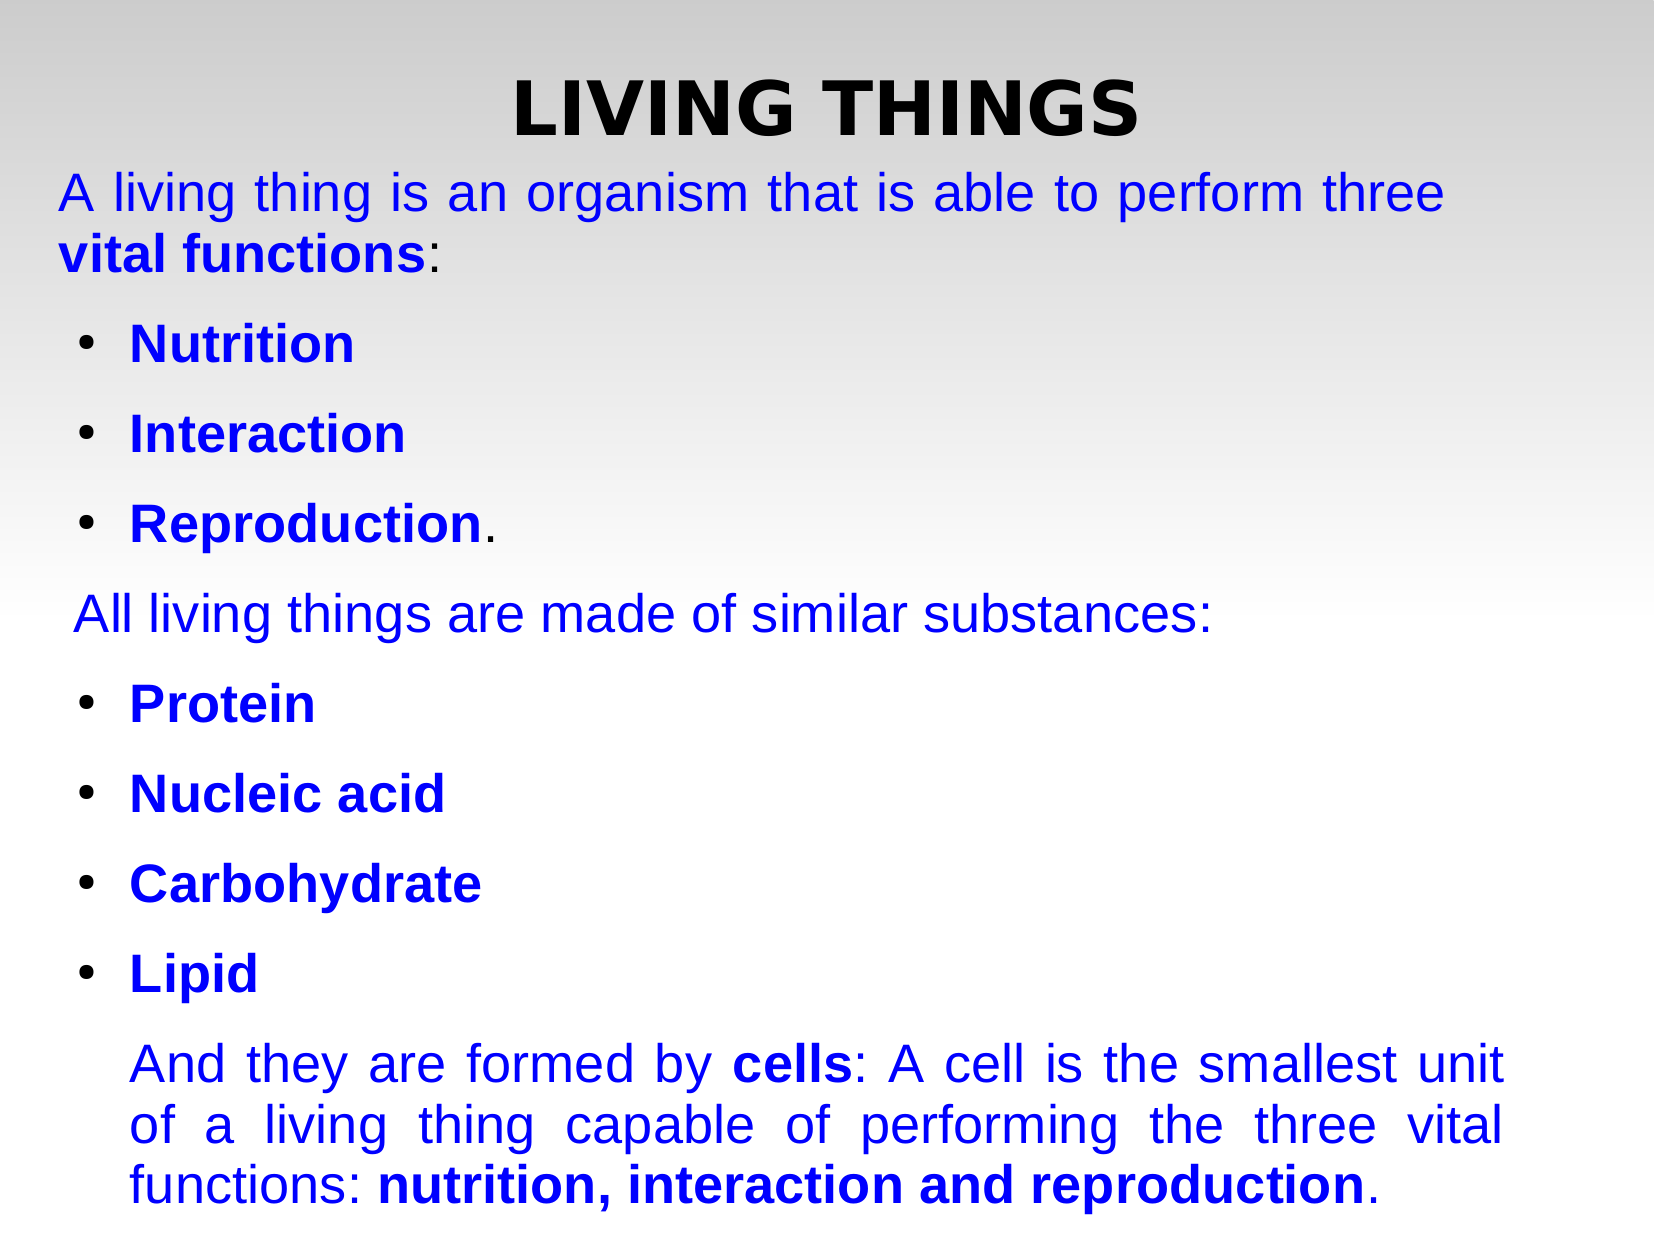

# LIVING THINGS
A living thing is an organism that is able to perform three 	vital functions:
Nutrition
Interaction
Reproduction.
 All living things are made of similar substances:
Protein
Nucleic acid
Carbohydrate
Lipid
And they are formed by cells: A cell is the smallest unit of a living thing capable of performing the three vital functions: nutrition, interaction and reproduction.